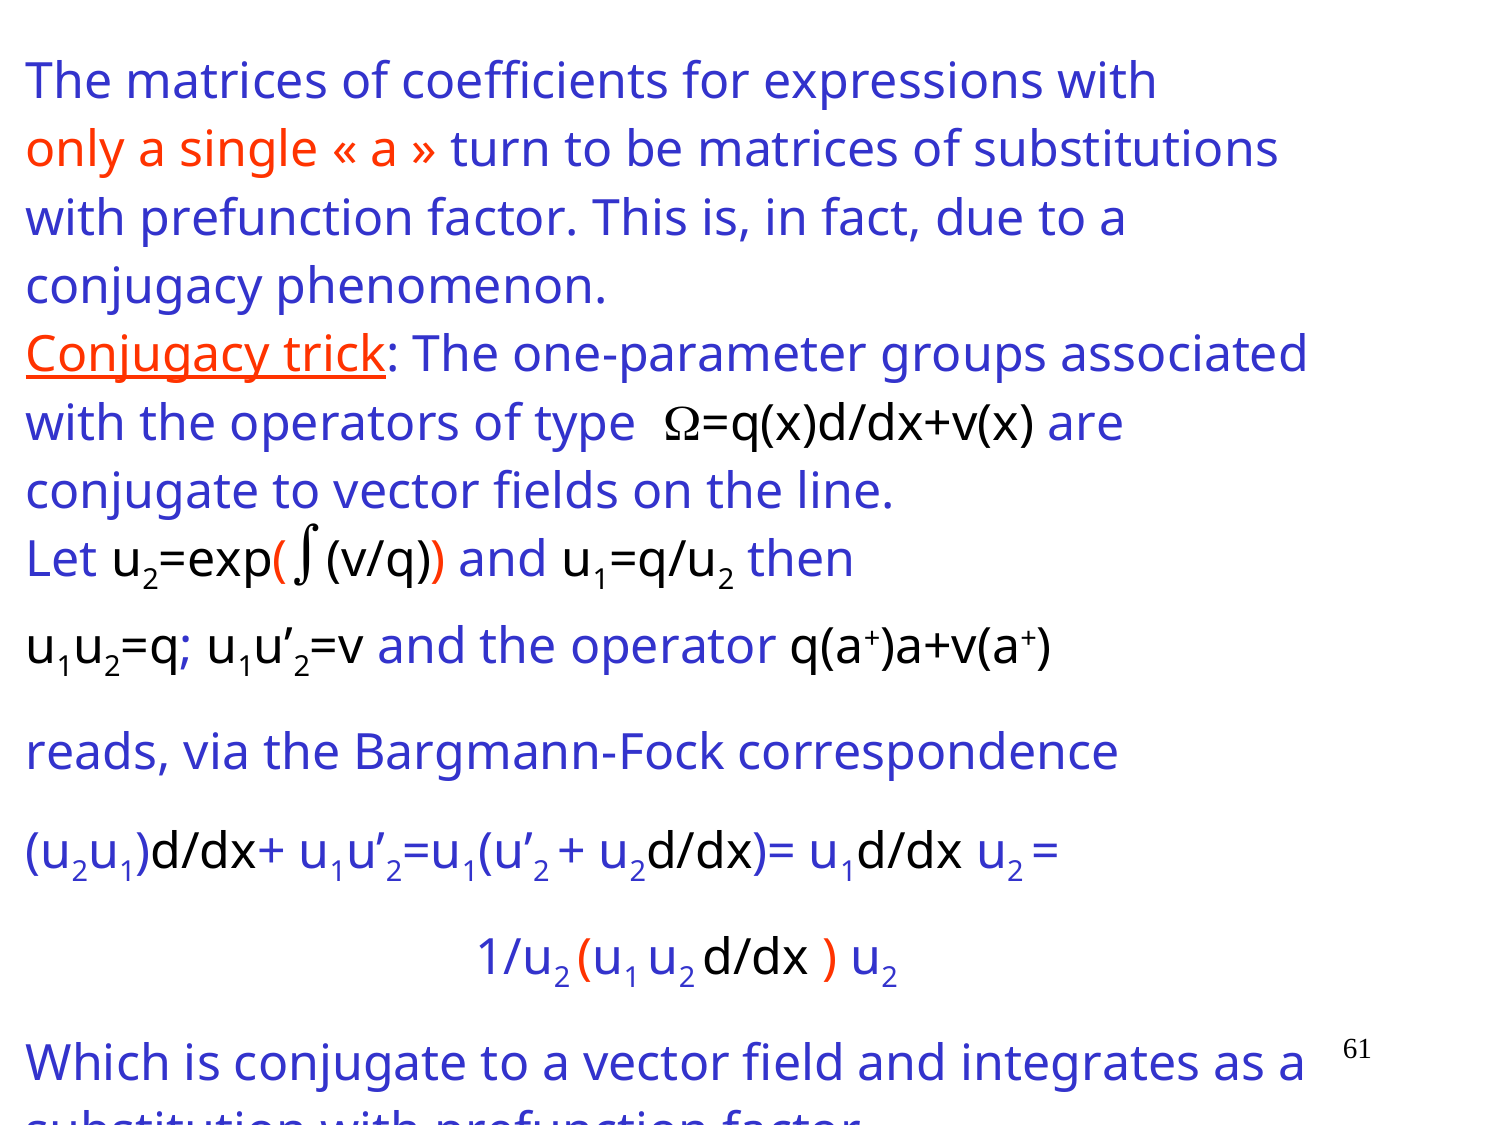

The matrices of coefficients for expressions with
only a single « a » turn to be matrices of substitutions
with prefunction factor. This is, in fact, due to a
conjugacy phenomenon.
Conjugacy trick: The one-parameter groups associated
with the operators of type =q(x)d/dx+v(x) are
conjugate to vector fields on the line.
Let u2=exp((v/q)) and u1=q/u2 then
u1u2=q; u1u’2=v and the operator q(a+)a+v(a+)
reads, via the Bargmann-Fock correspondence
(u2u1)d/dx+ u1u’2=u1(u’2 + u2d/dx)= u1d/dx u2 =
			1/u2 (u1 u2 d/dx ) u2
Which is conjugate to a vector field and integrates as a
substitution with prefunction factor.
61